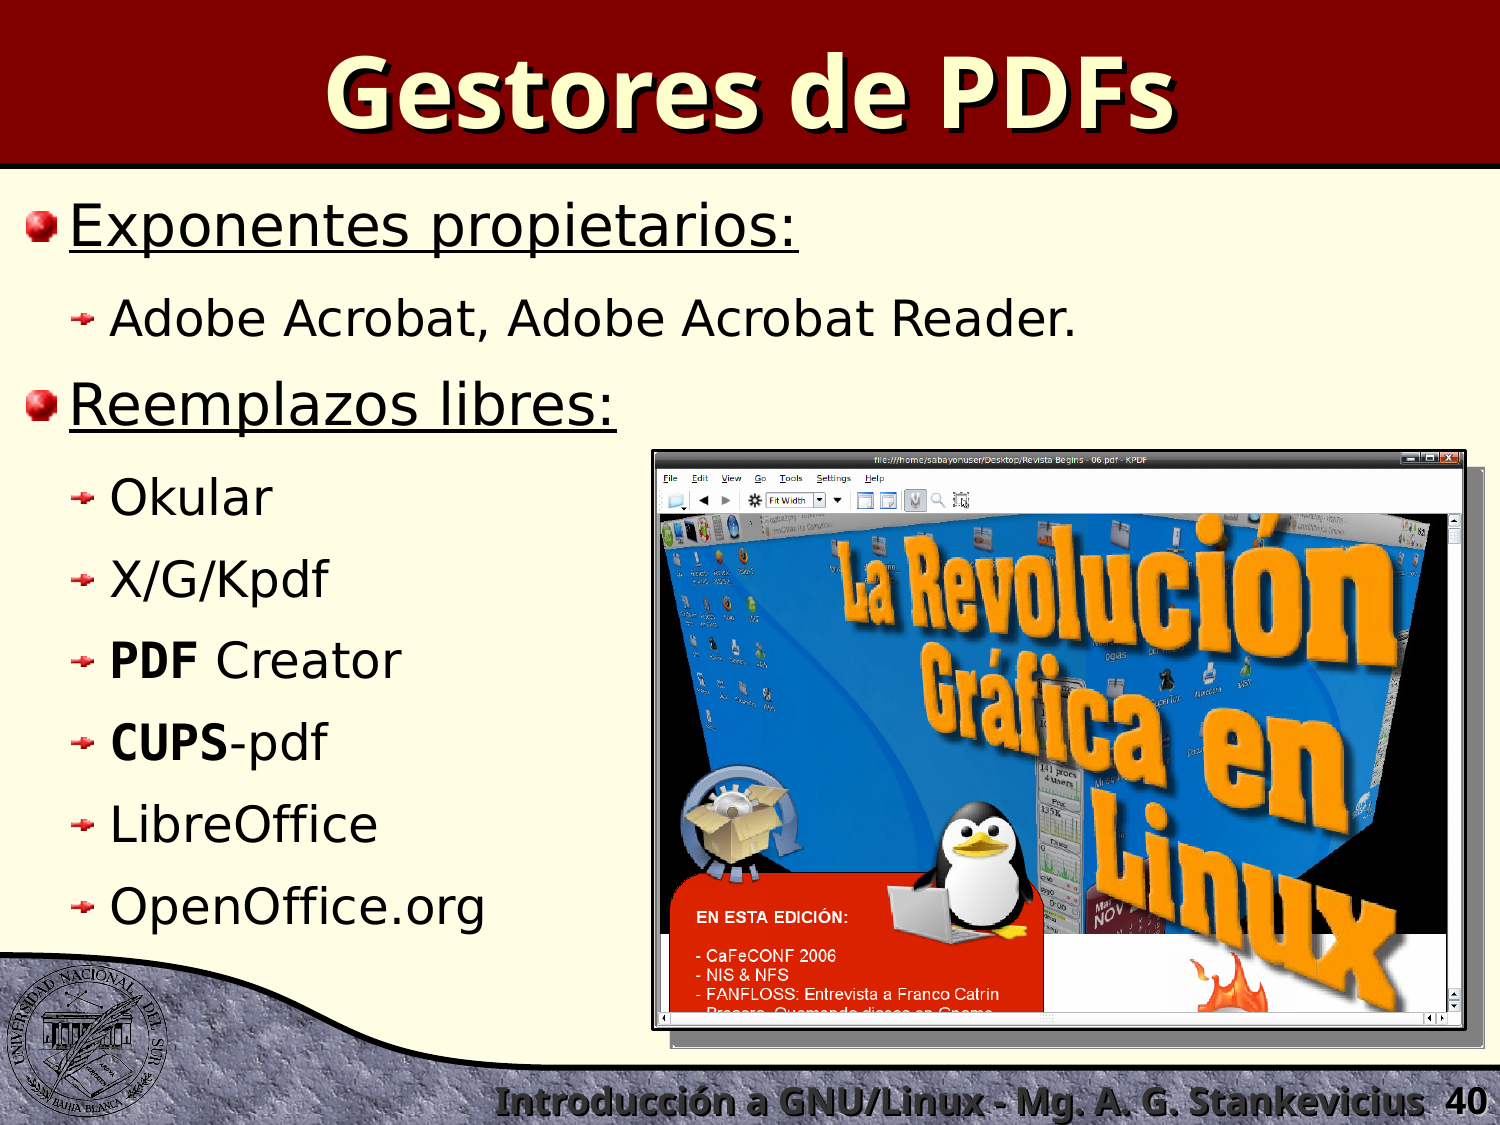

# Gestores de PDFs
Exponentes propietarios:
Adobe Acrobat, Adobe Acrobat Reader.
Reemplazos libres:
Okular
X/G/Kpdf
PDF Creator
CUPS-pdf
LibreOffice
OpenOffice.org
40